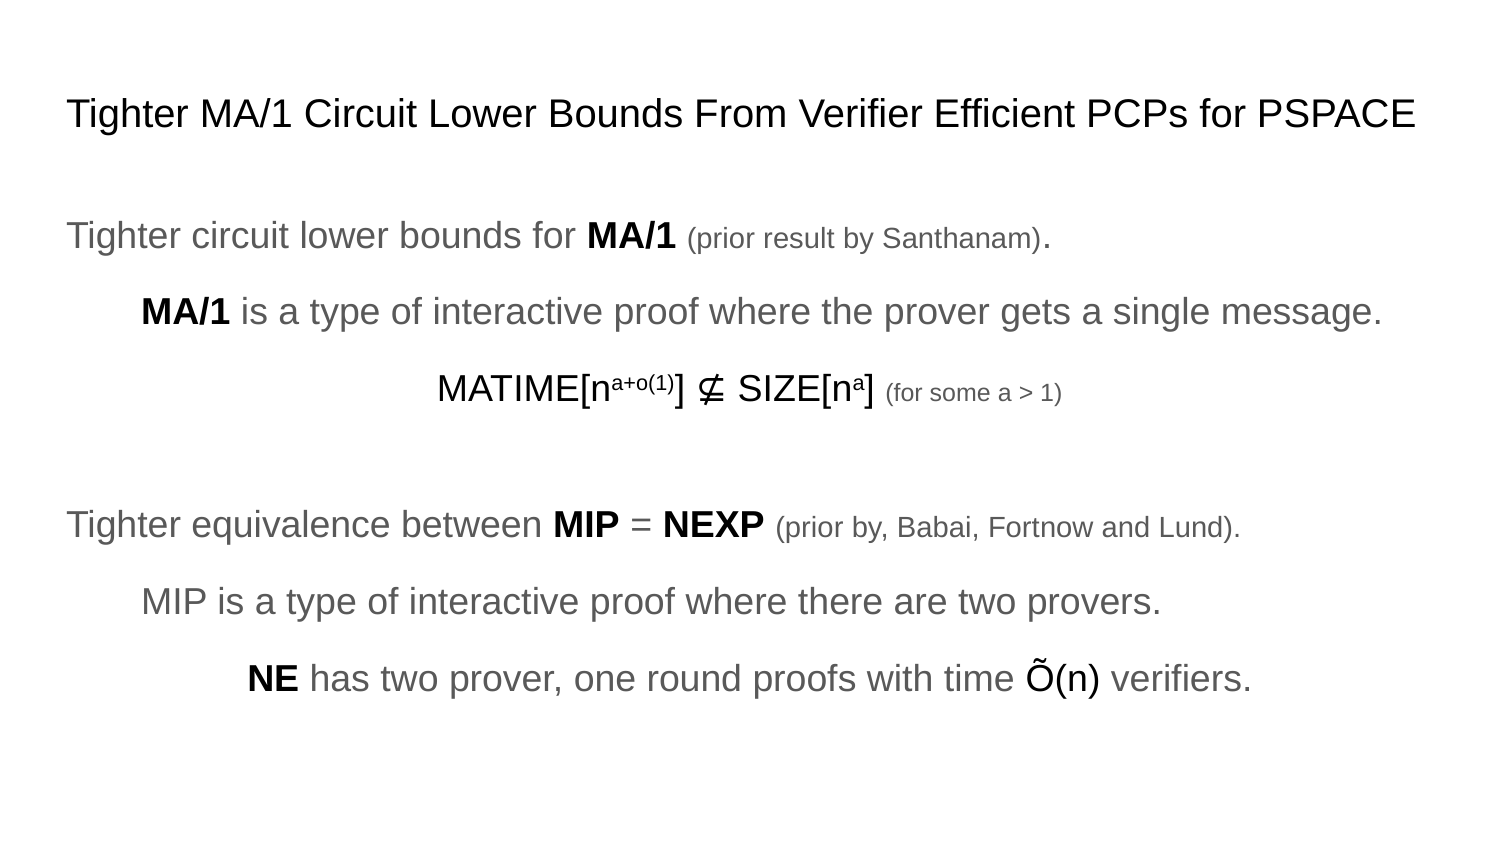

# Tighter MA/1 Circuit Lower Bounds From Verifier Efficient PCPs for PSPACE
Tighter circuit lower bounds for MA/1 (prior result by Santhanam).
MA/1 is a type of interactive proof where the prover gets a single message.
MATIME[na+o(1)] ⊈ SIZE[na] (for some a > 1)
Tighter equivalence between MIP = NEXP (prior by, Babai, Fortnow and Lund).
MIP is a type of interactive proof where there are two provers.
NE has two prover, one round proofs with time Õ(n) verifiers.